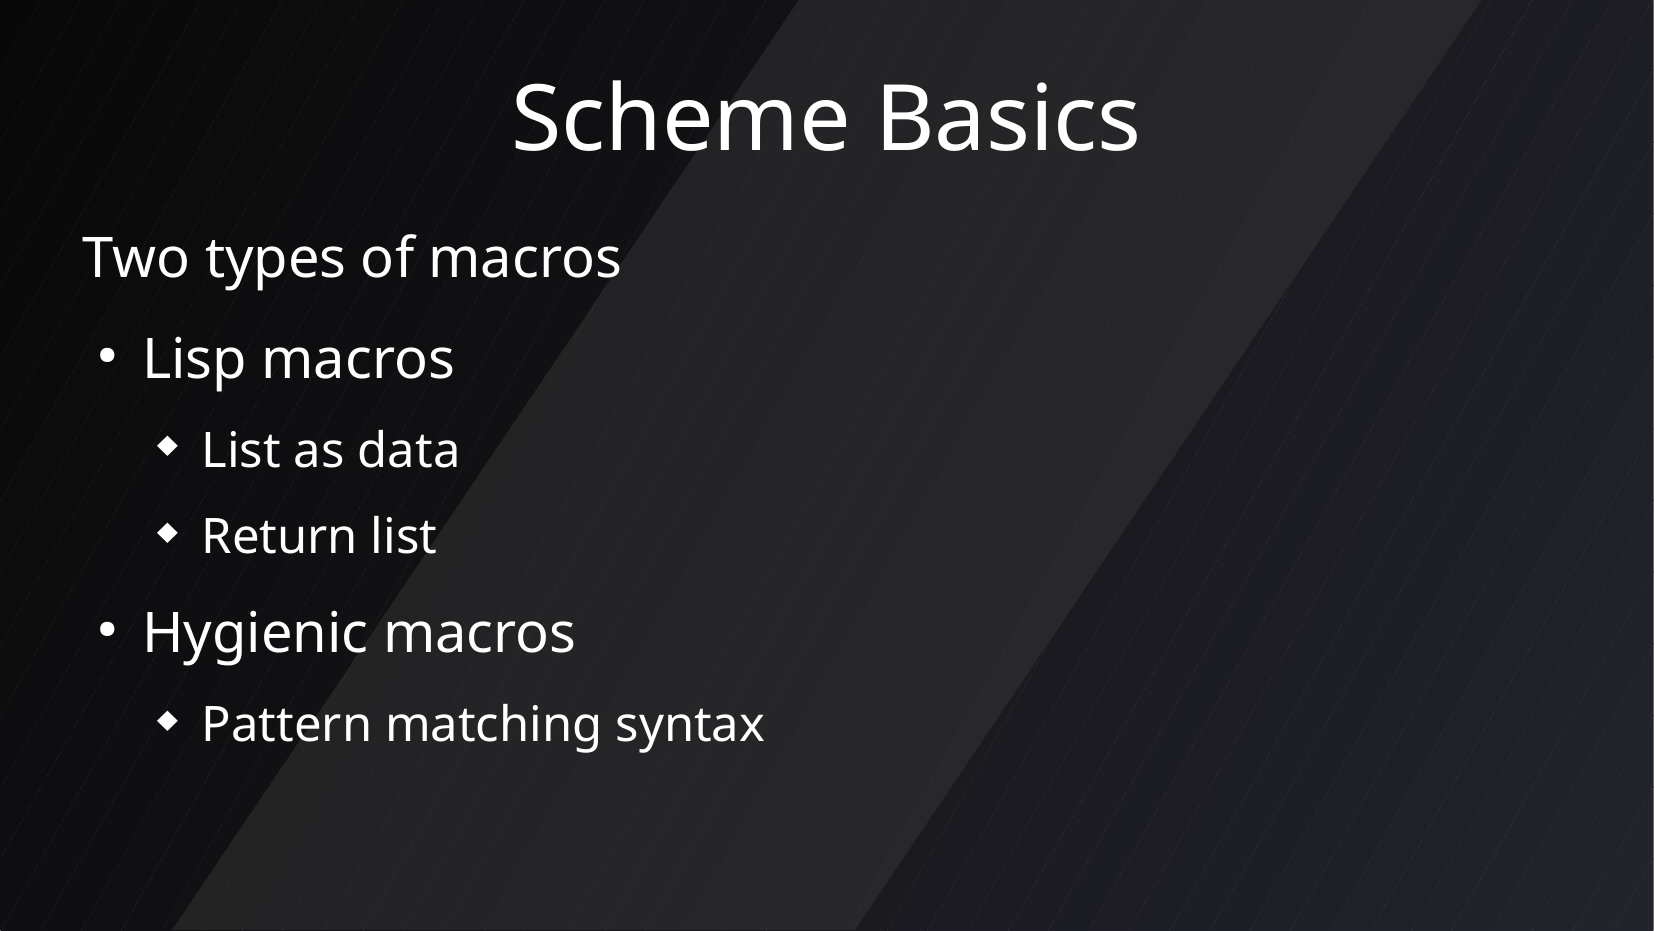

# Scheme Basics
Two types of macros
Lisp macros
List as data
Return list
Hygienic macros
Pattern matching syntax